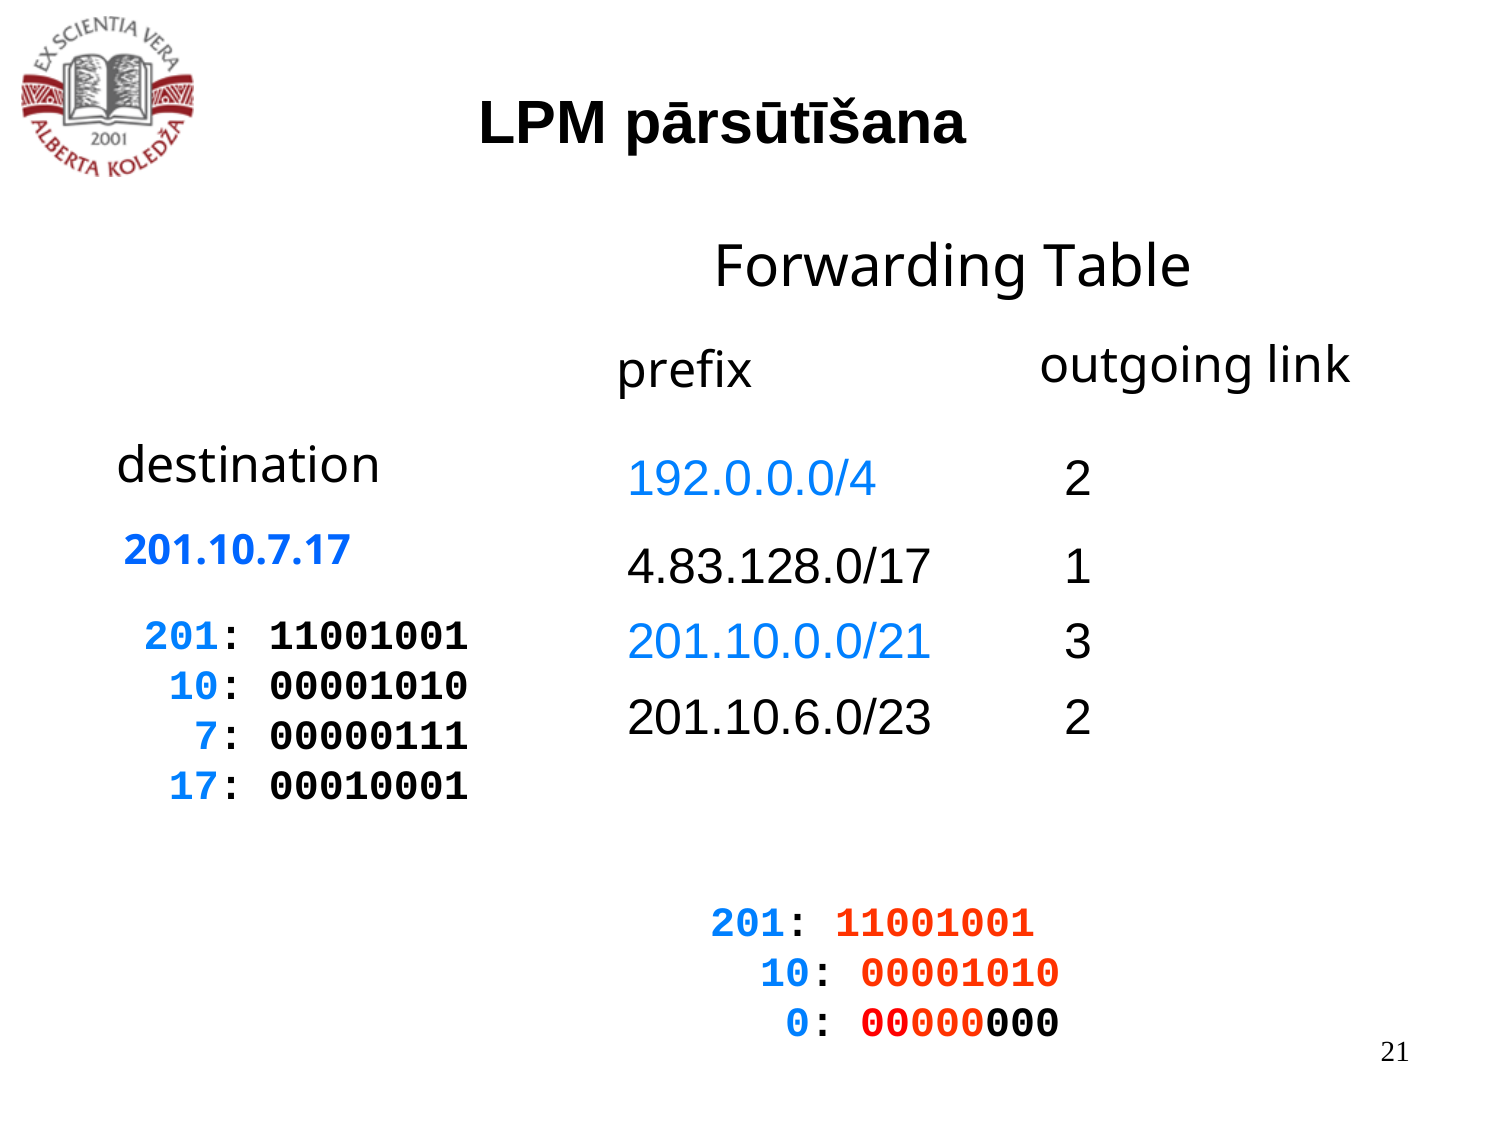

# LPM pārsūtīšana
Forwarding Table
outgoing link
prefix
destination
201.10.7.17
| 192.0.0.0/4 | 2 |
| --- | --- |
| 4.83.128.0/17 | 1 |
| 201.10.0.0/21 | 3 |
| 201.10.6.0/23 | 2 |
201: 11001001
 10: 00001010
 7: 00000111
 17: 00010001
 201: 11001001
10: 00001010
0: 00000000